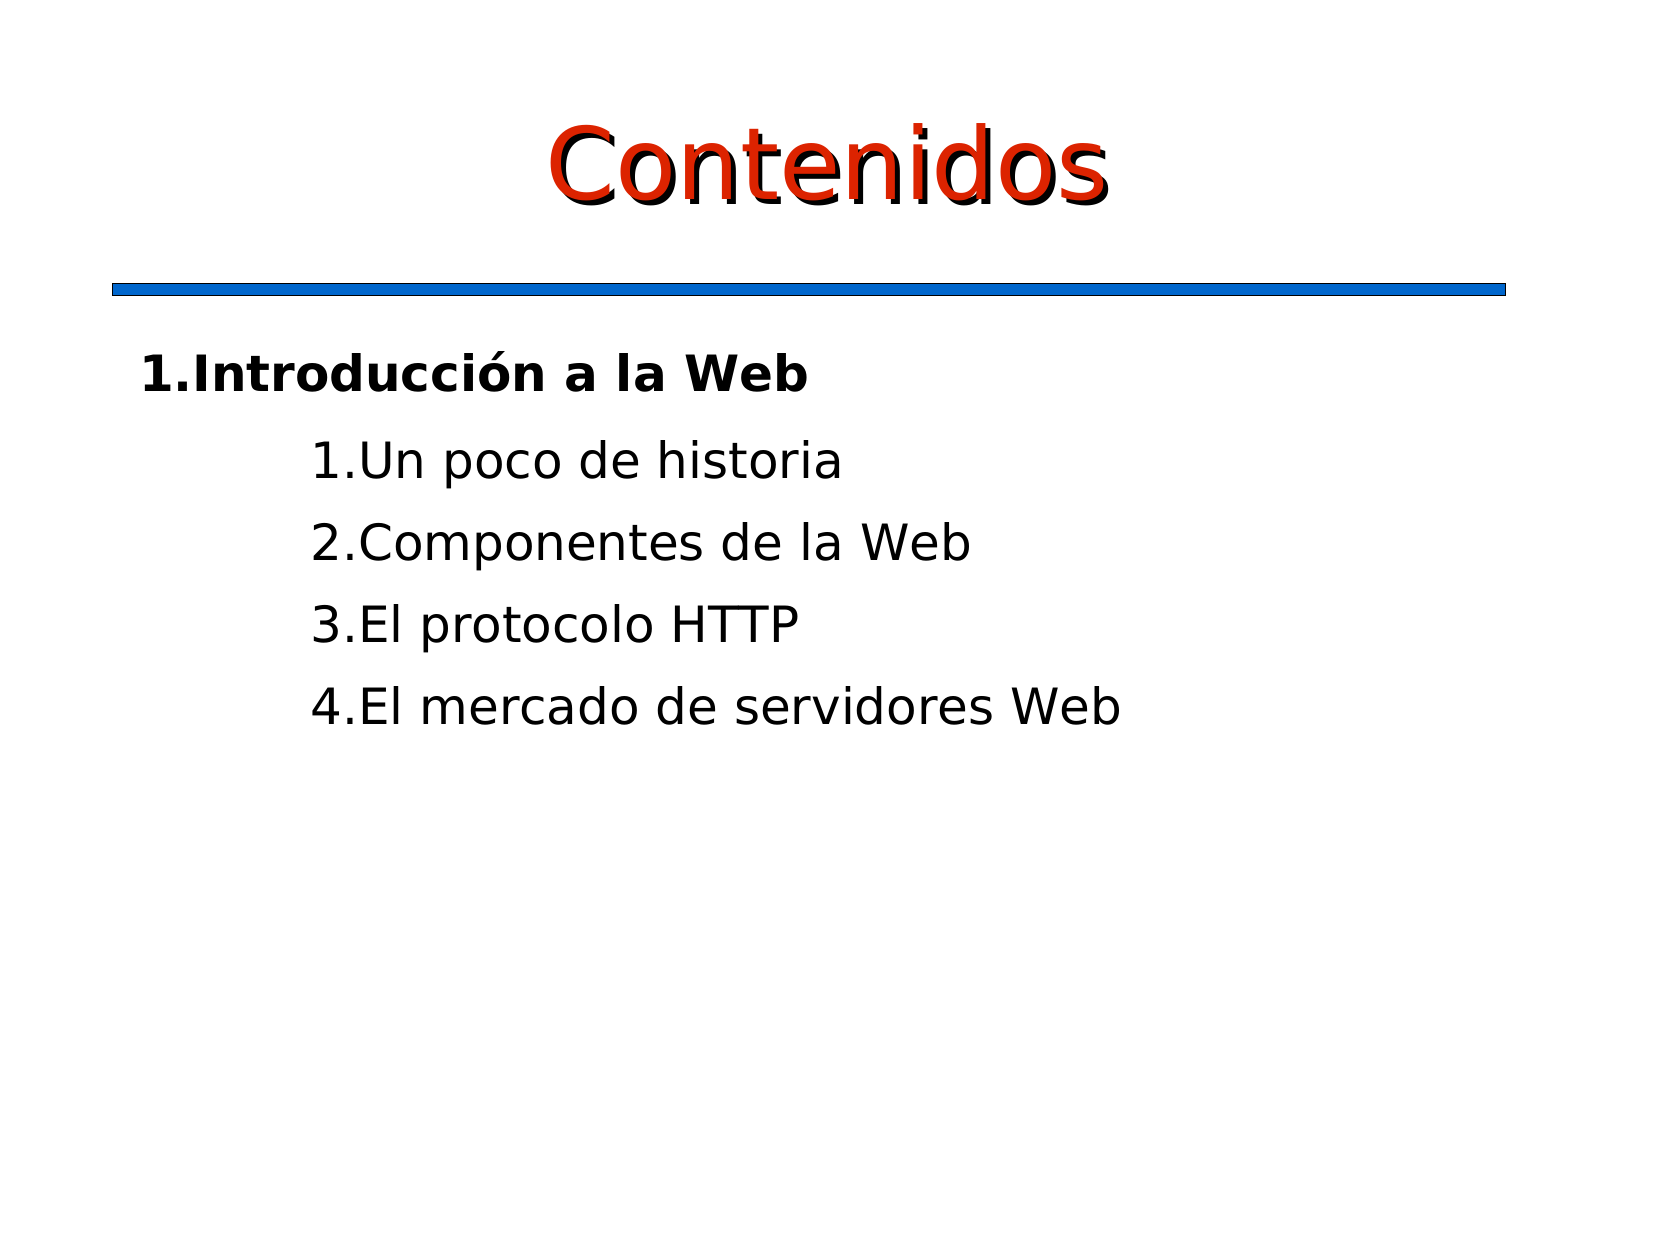

# Contenidos
Introducción a la Web
Un poco de historia
Componentes de la Web
El protocolo HTTP
El mercado de servidores Web